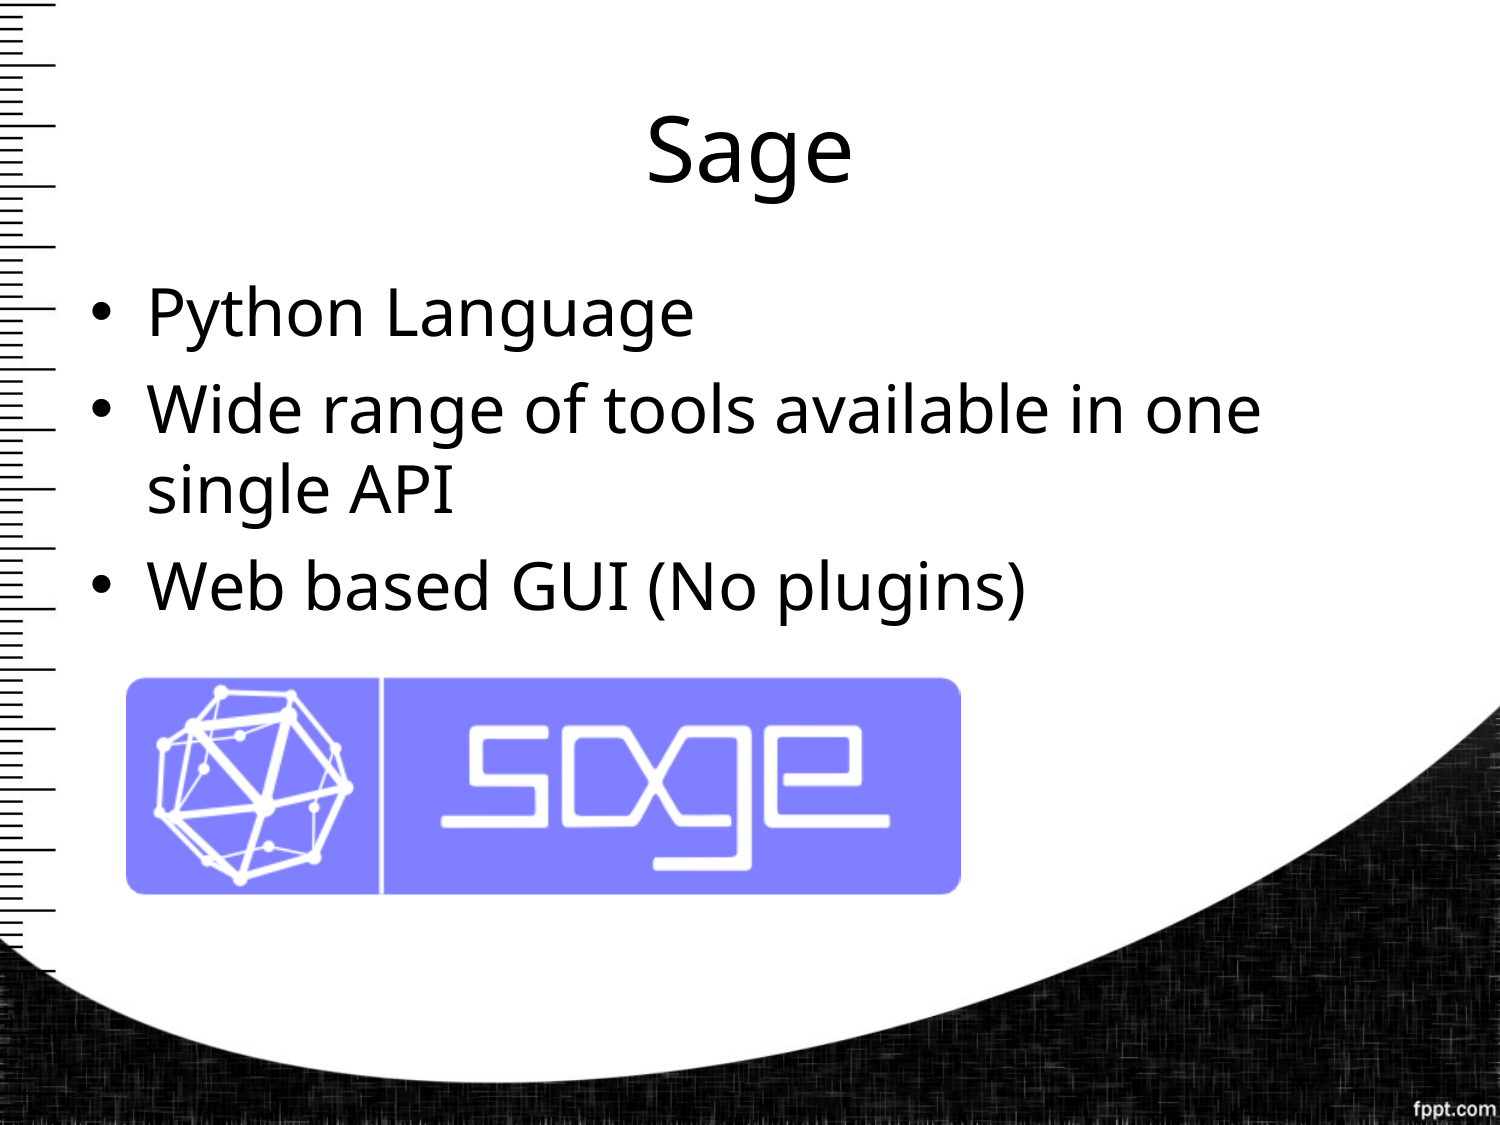

# Sage
Python Language
Wide range of tools available in one single API
Web based GUI (No plugins)